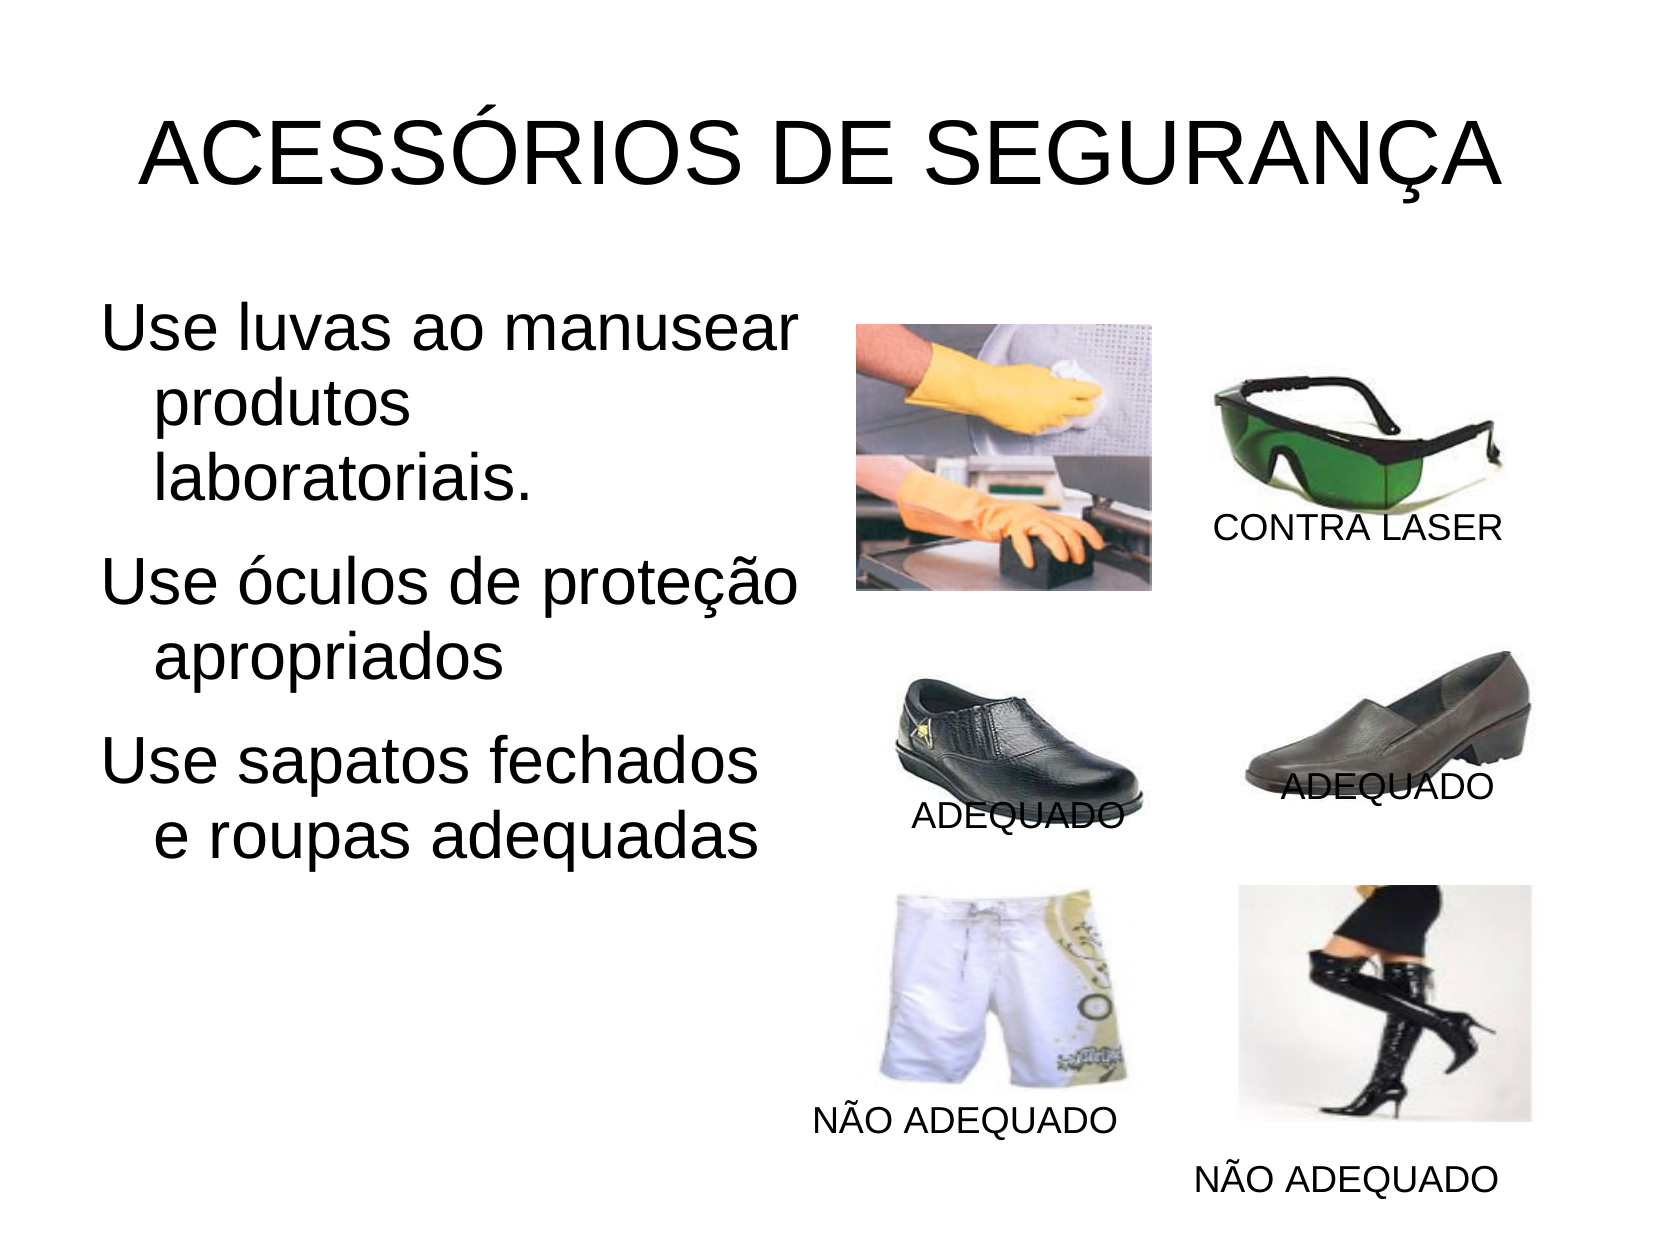

# ACESSÓRIOS DE SEGURANÇA
Use luvas ao manusear produtos laboratoriais.
Use óculos de proteção apropriados
Use sapatos fechados e roupas adequadas
CONTRA LASER
ADEQUADO
ADEQUADO
NÃO ADEQUADO
NÃO ADEQUADO